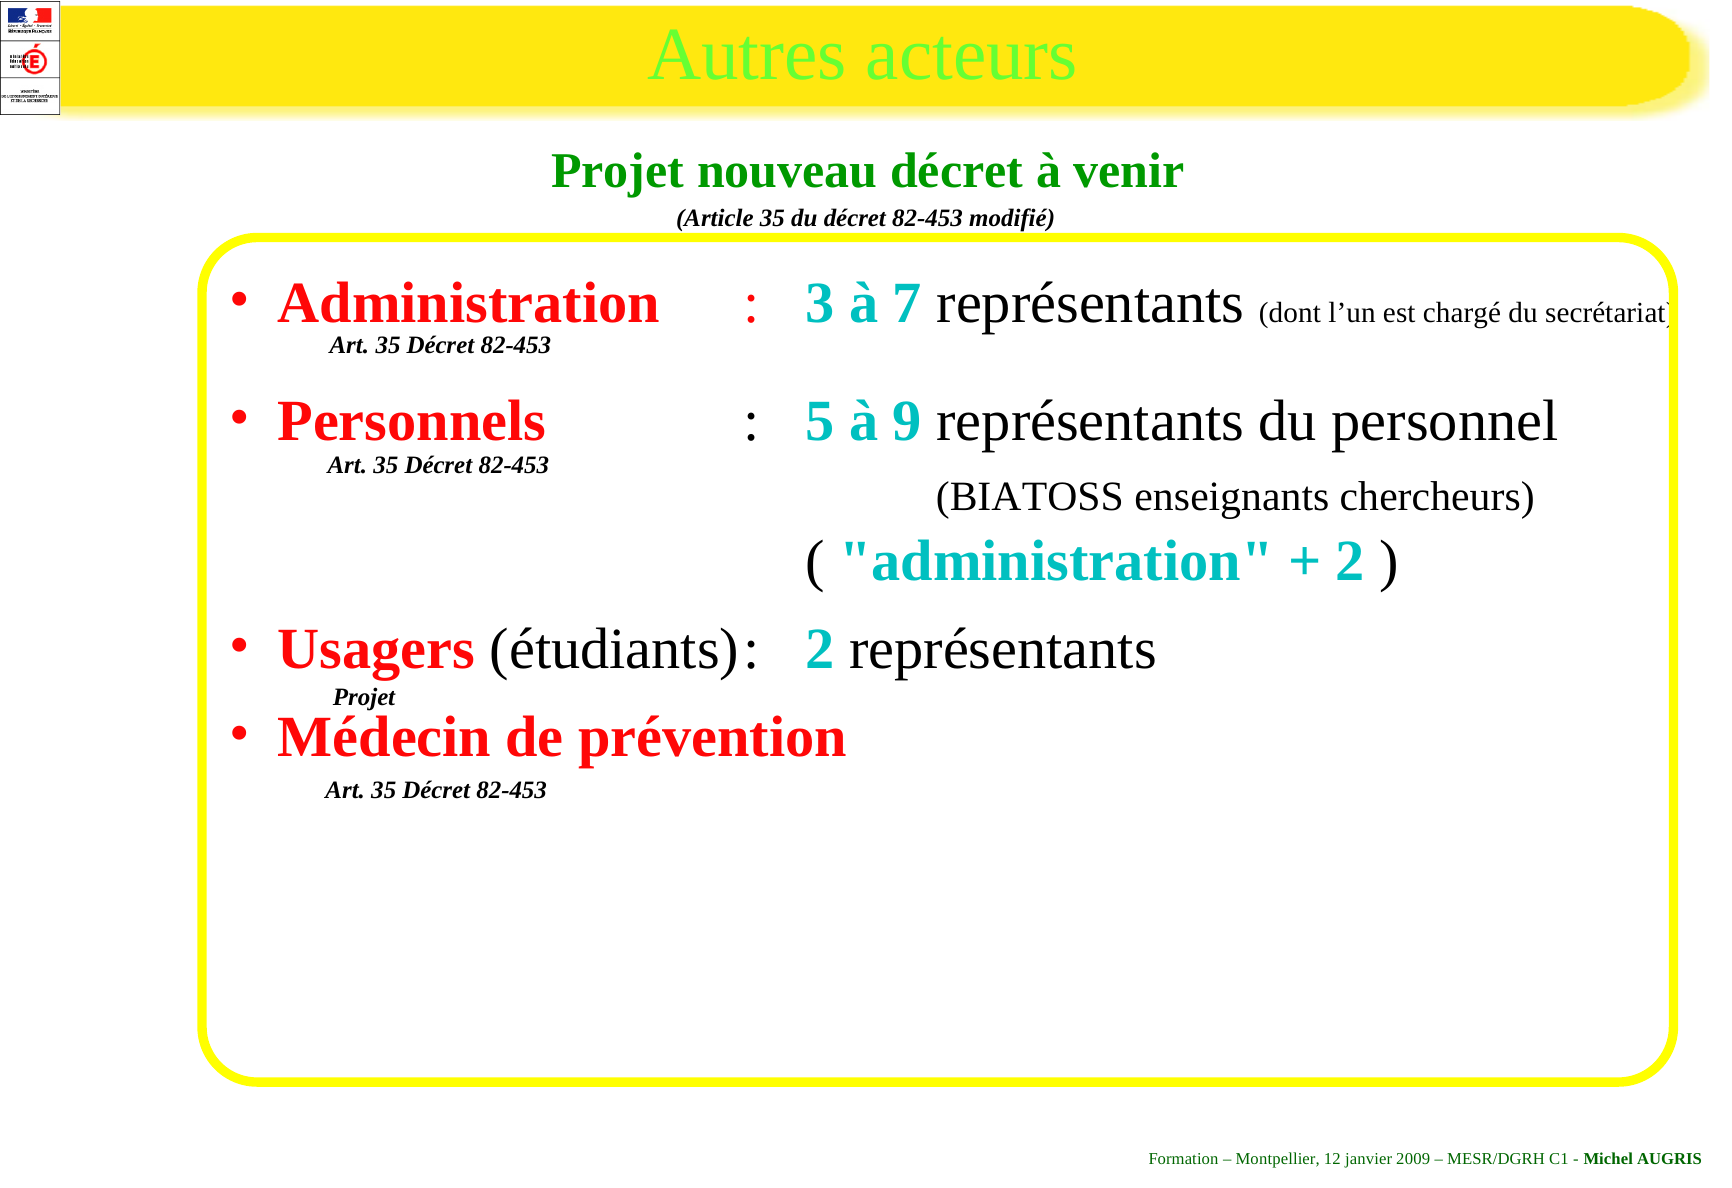

Autres acteurs
Projet nouveau décret à venir
(Article 35 du décret 82-453 modifié)
Administration 	:	3 à 7 représentants (dont l’un est chargé du secrétariat)
Personnels 	: 	5 à 9 représentants du personnel
		 (BIATOSS enseignants chercheurs)
			( "administration" + 2 )
Usagers (étudiants)	: 	2 représentants
Médecin de prévention
Art. 35 Décret 82-453
Art. 35 Décret 82-453
Projet
Art. 35 Décret 82-453